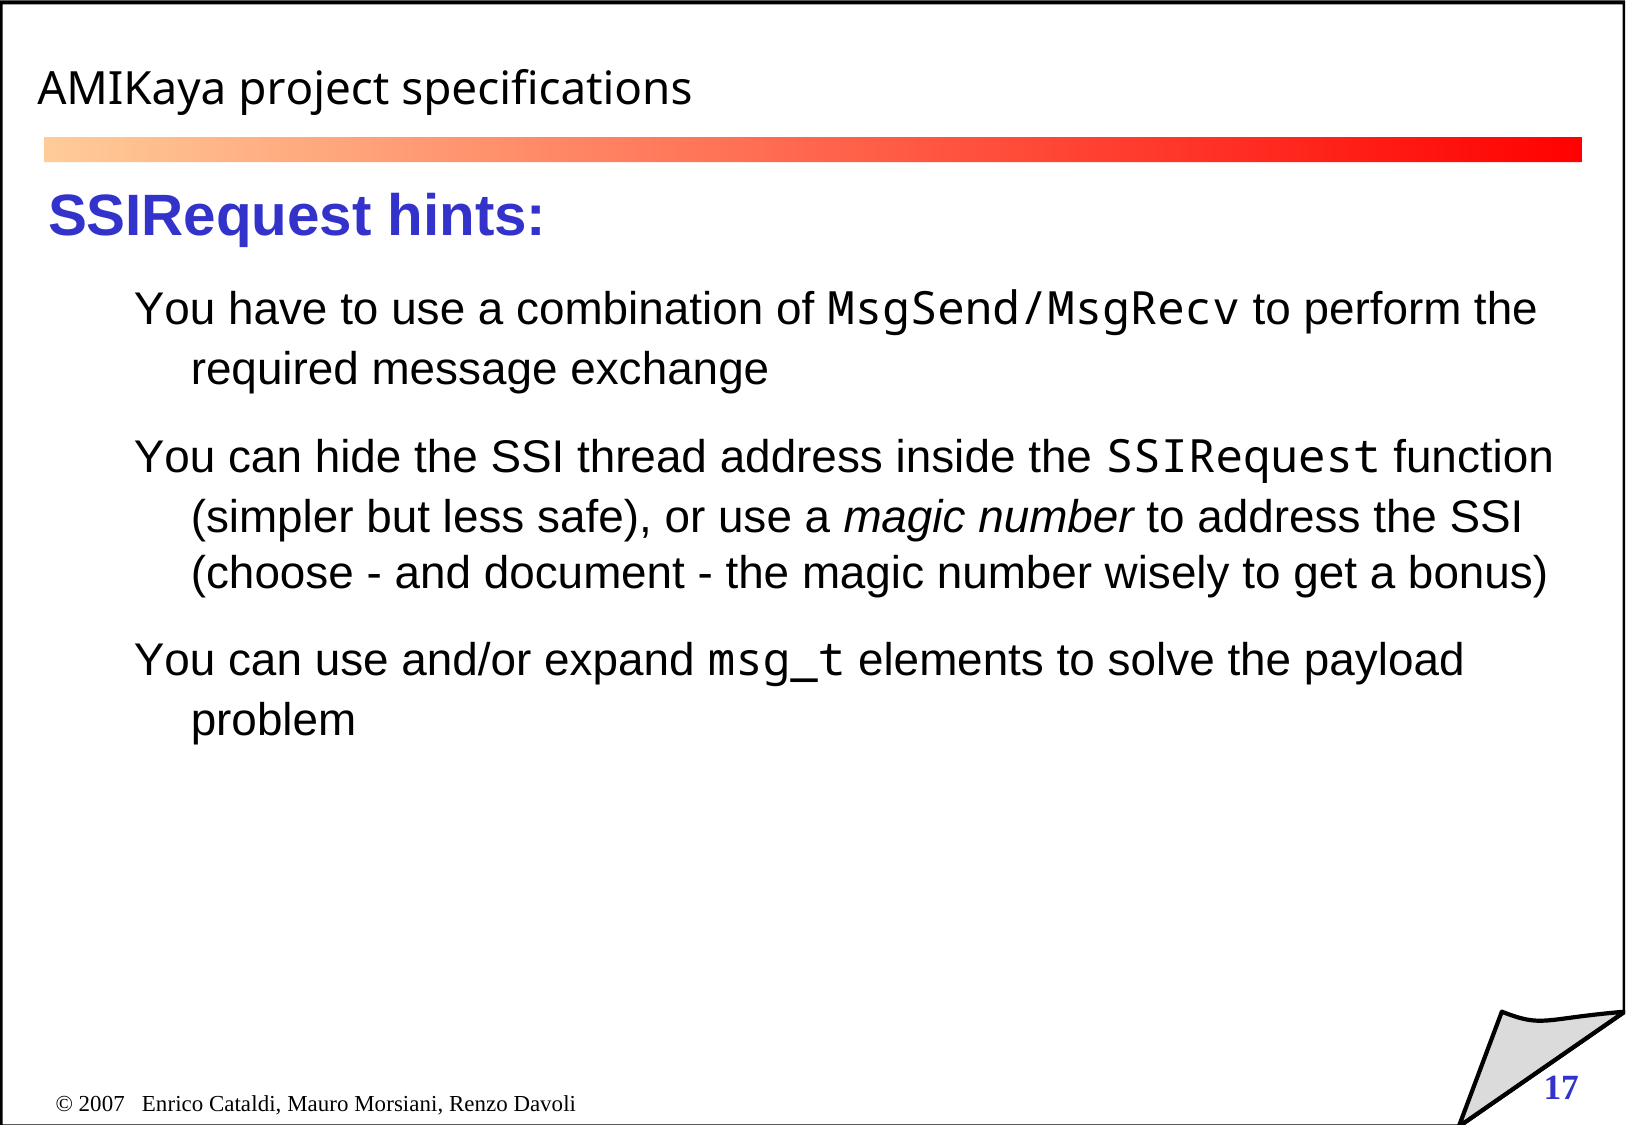

# AMIKaya project specifications
SSIRequest hints:
You have to use a combination of MsgSend/MsgRecv to perform the required message exchange
You can hide the SSI thread address inside the SSIRequest function (simpler but less safe), or use a magic number to address the SSI (choose - and document - the magic number wisely to get a bonus)
You can use and/or expand msg_t elements to solve the payload problem